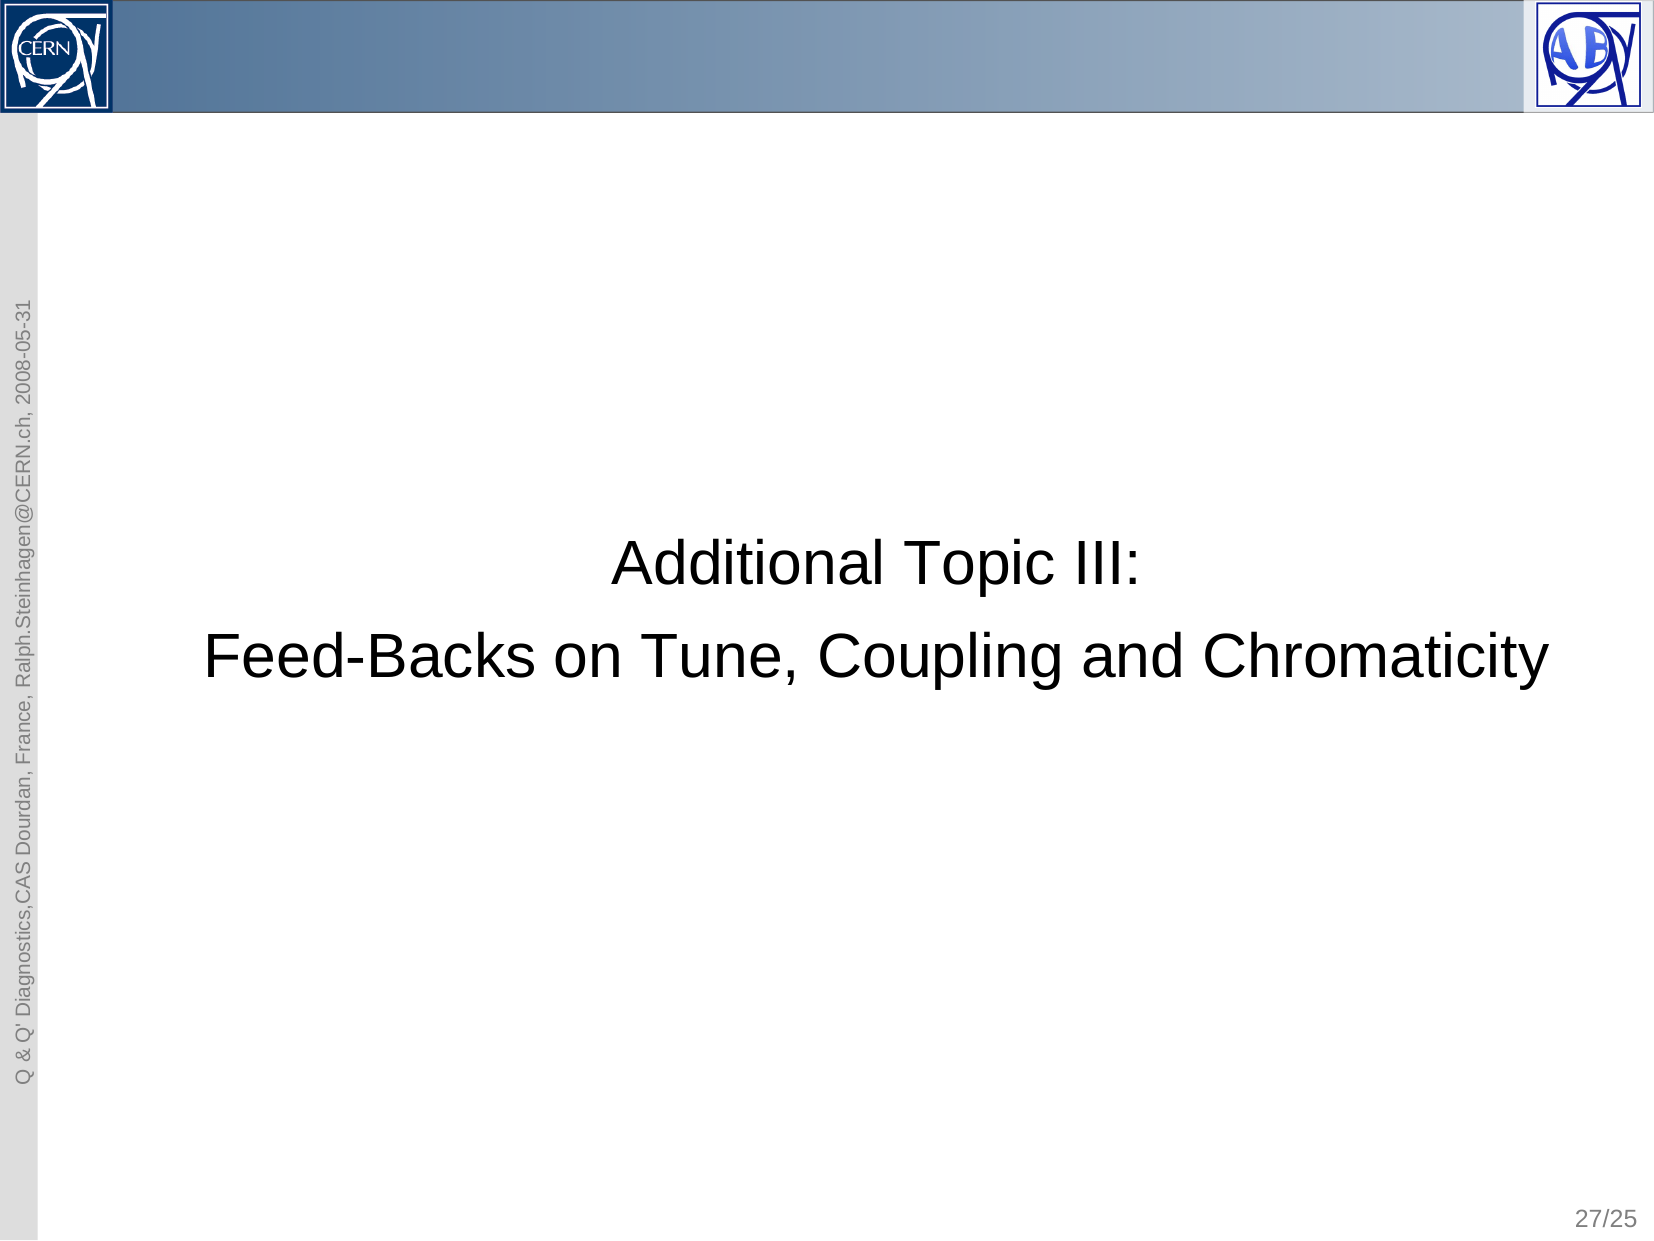

# Additional Topic III:
Feed-Backs on Tune, Coupling and Chromaticity